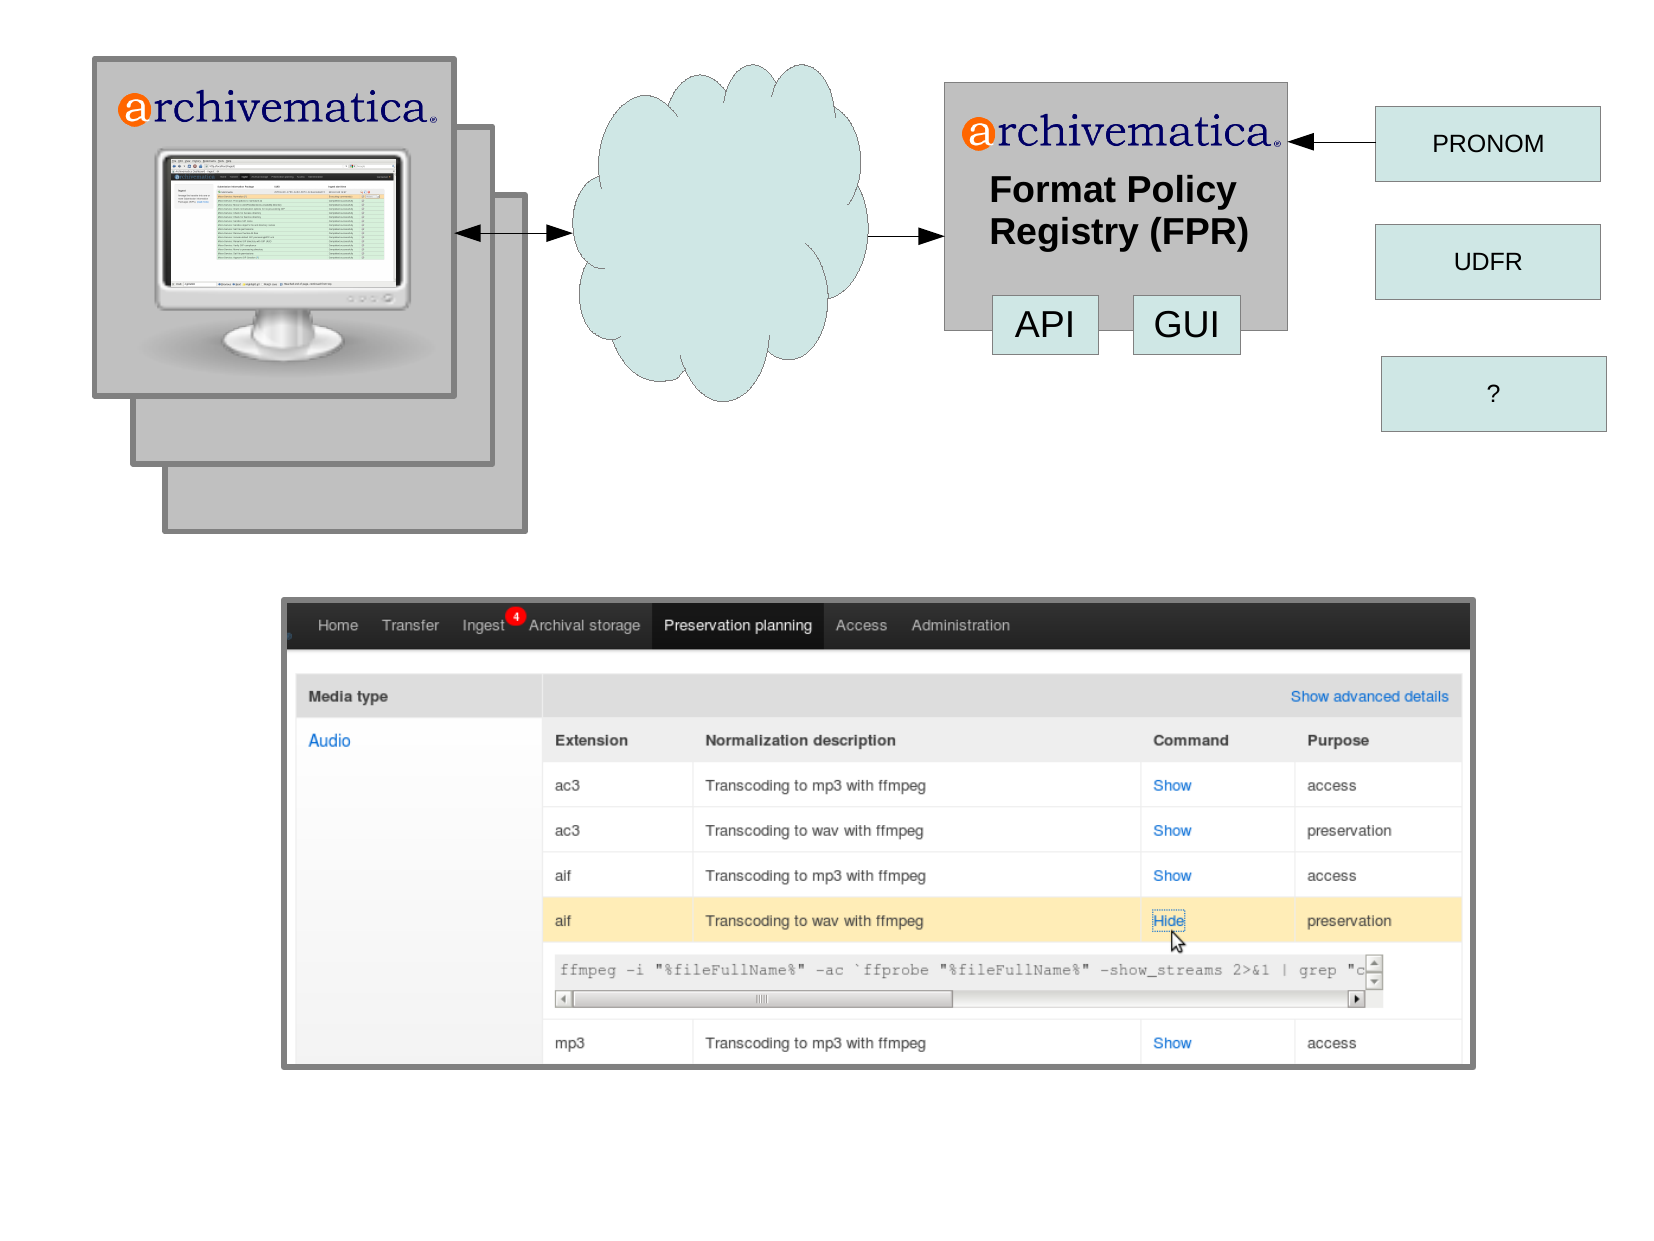

PRONOM
Format Policy
Registry (FPR)
UDFR
API
GUI
?